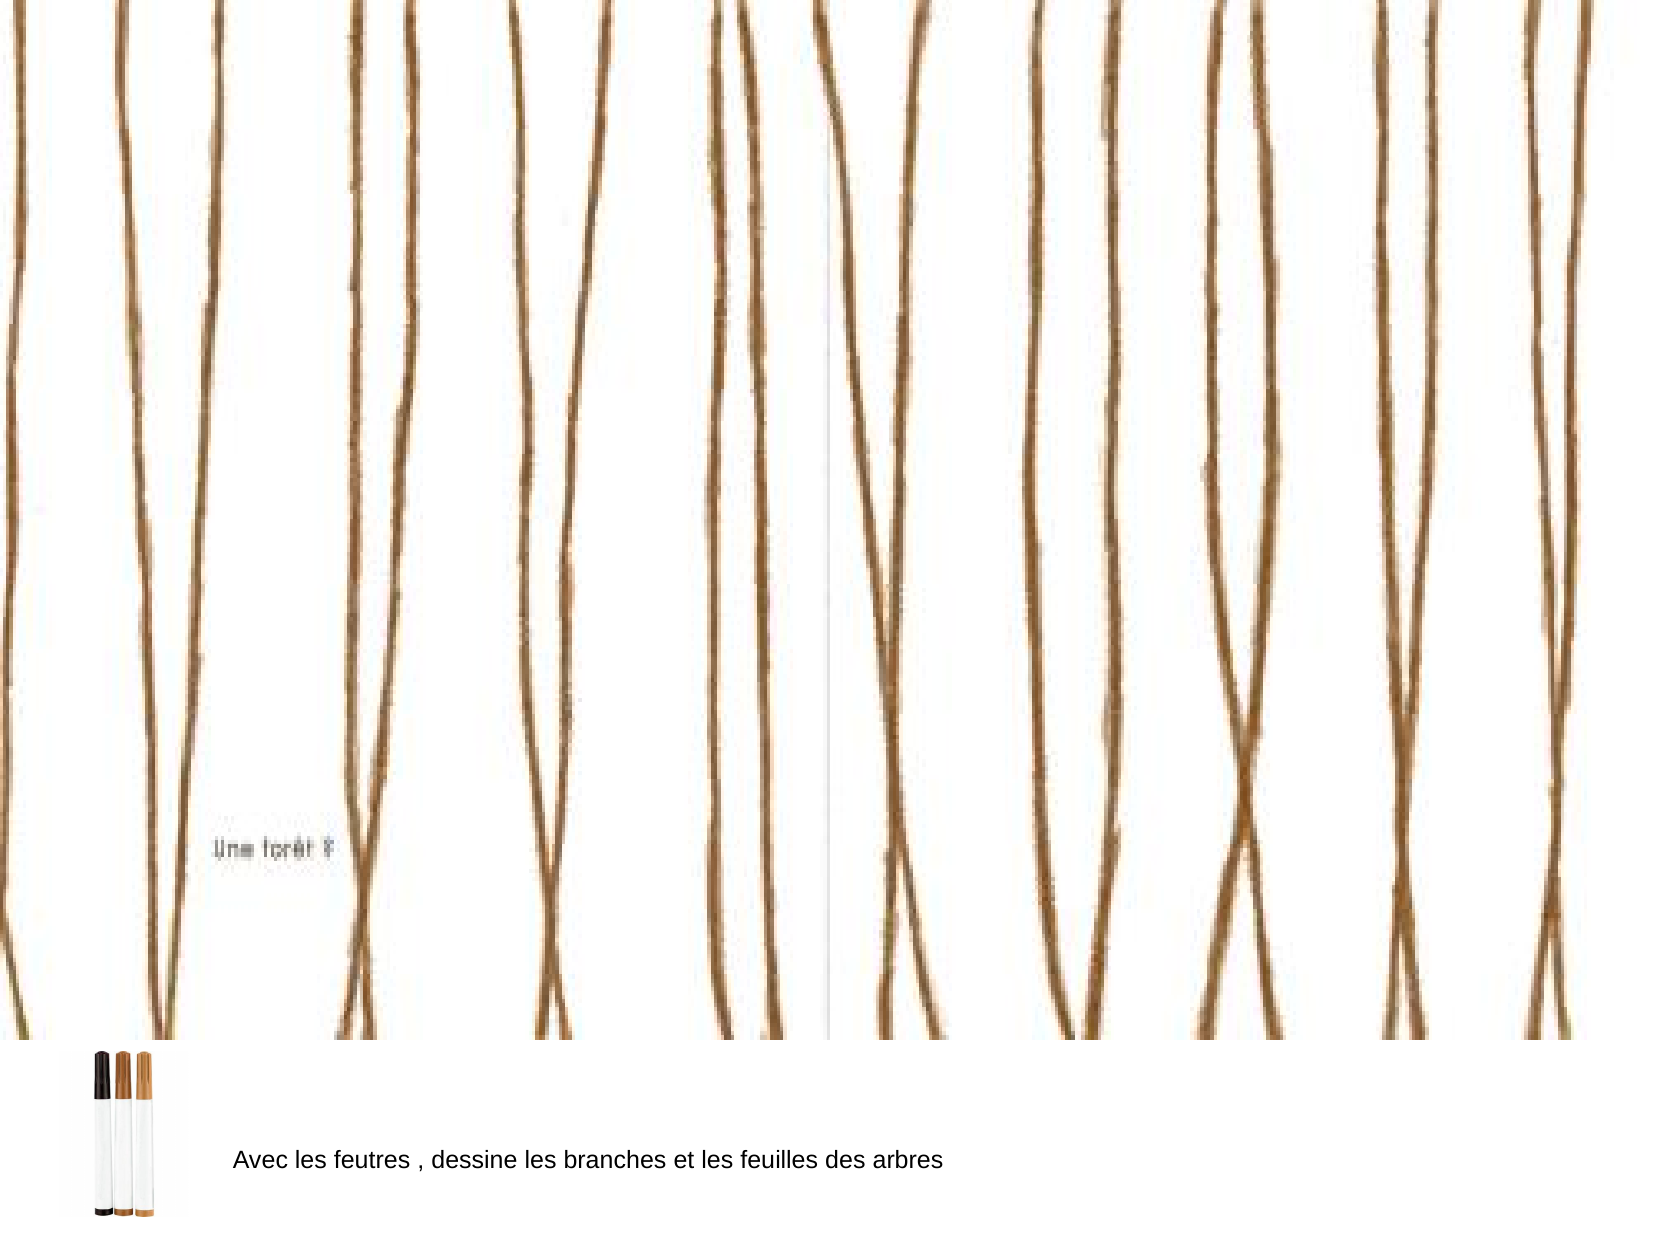

Avec les feutres , dessine les branches et les feuilles des arbres